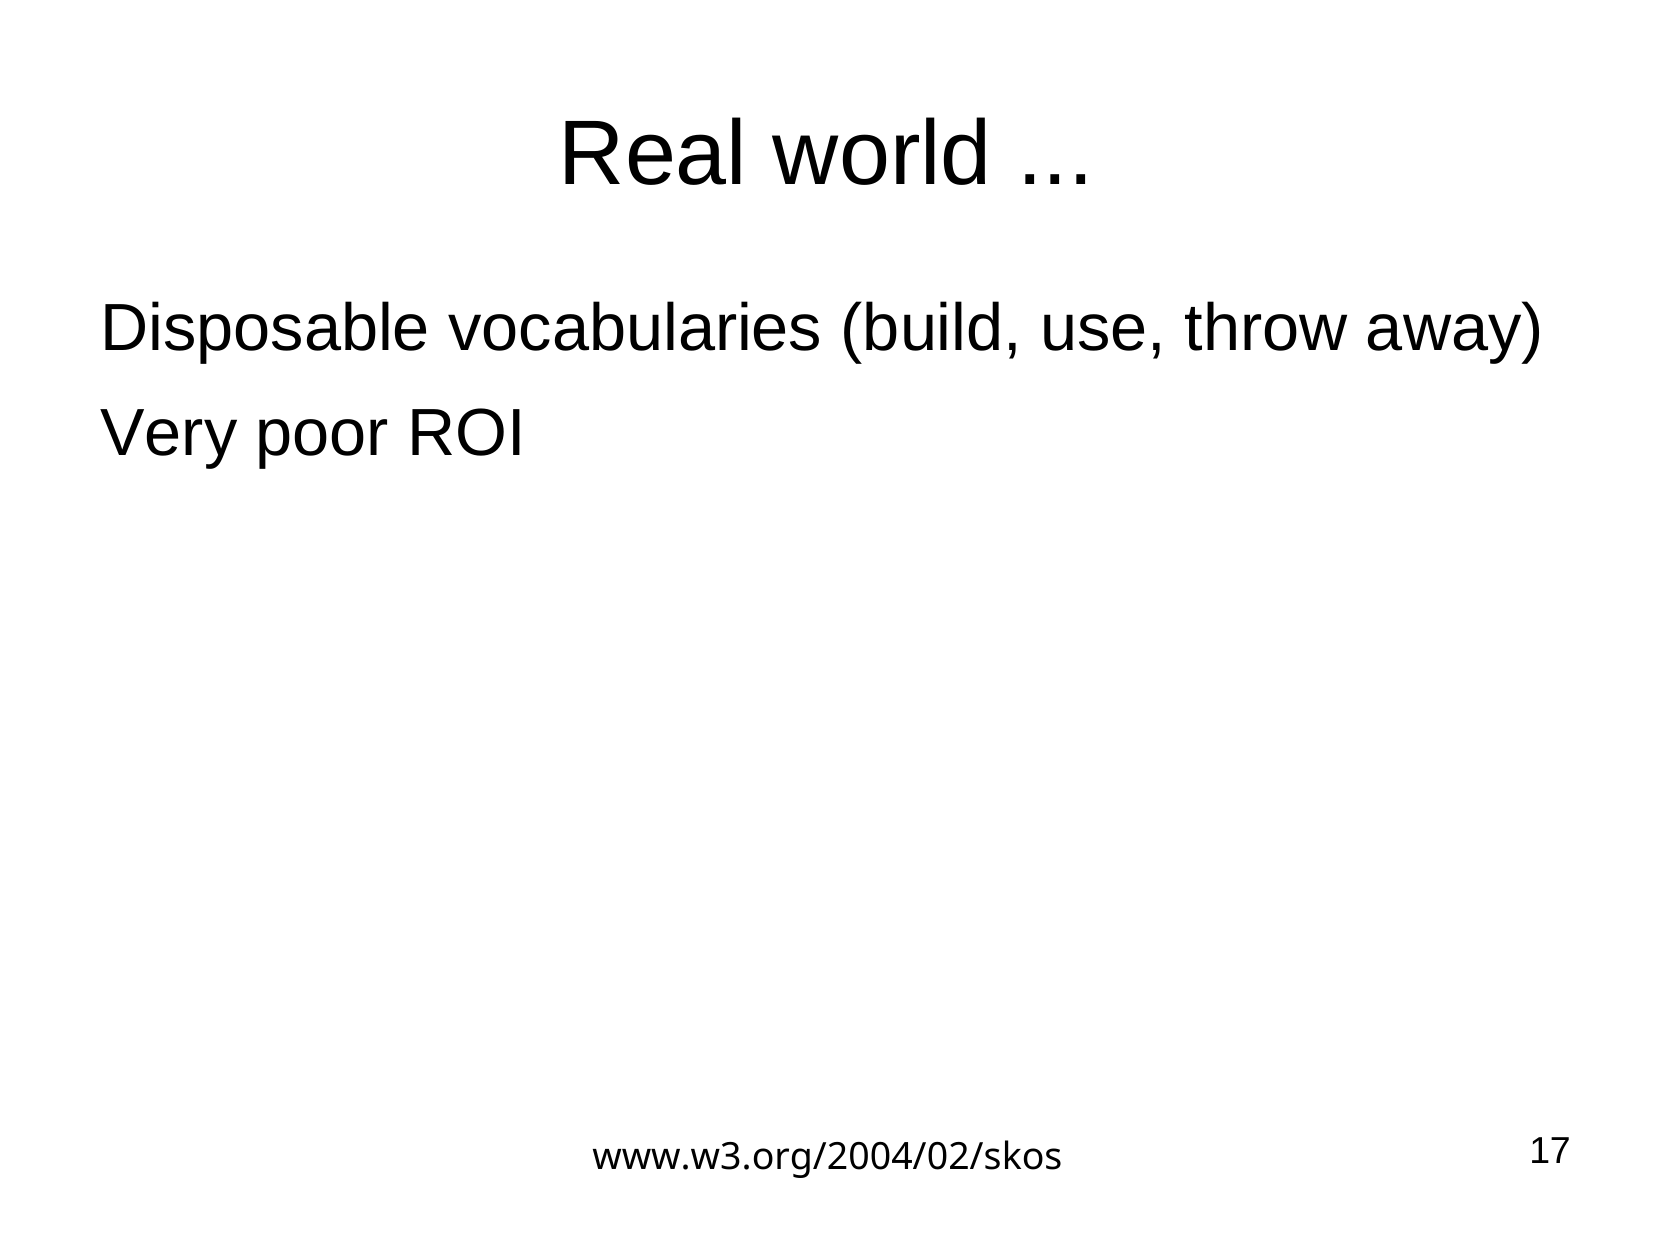

# Real world ...
Disposable vocabularies (build, use, throw away)
Very poor ROI
www.w3.org/2004/02/skos
17